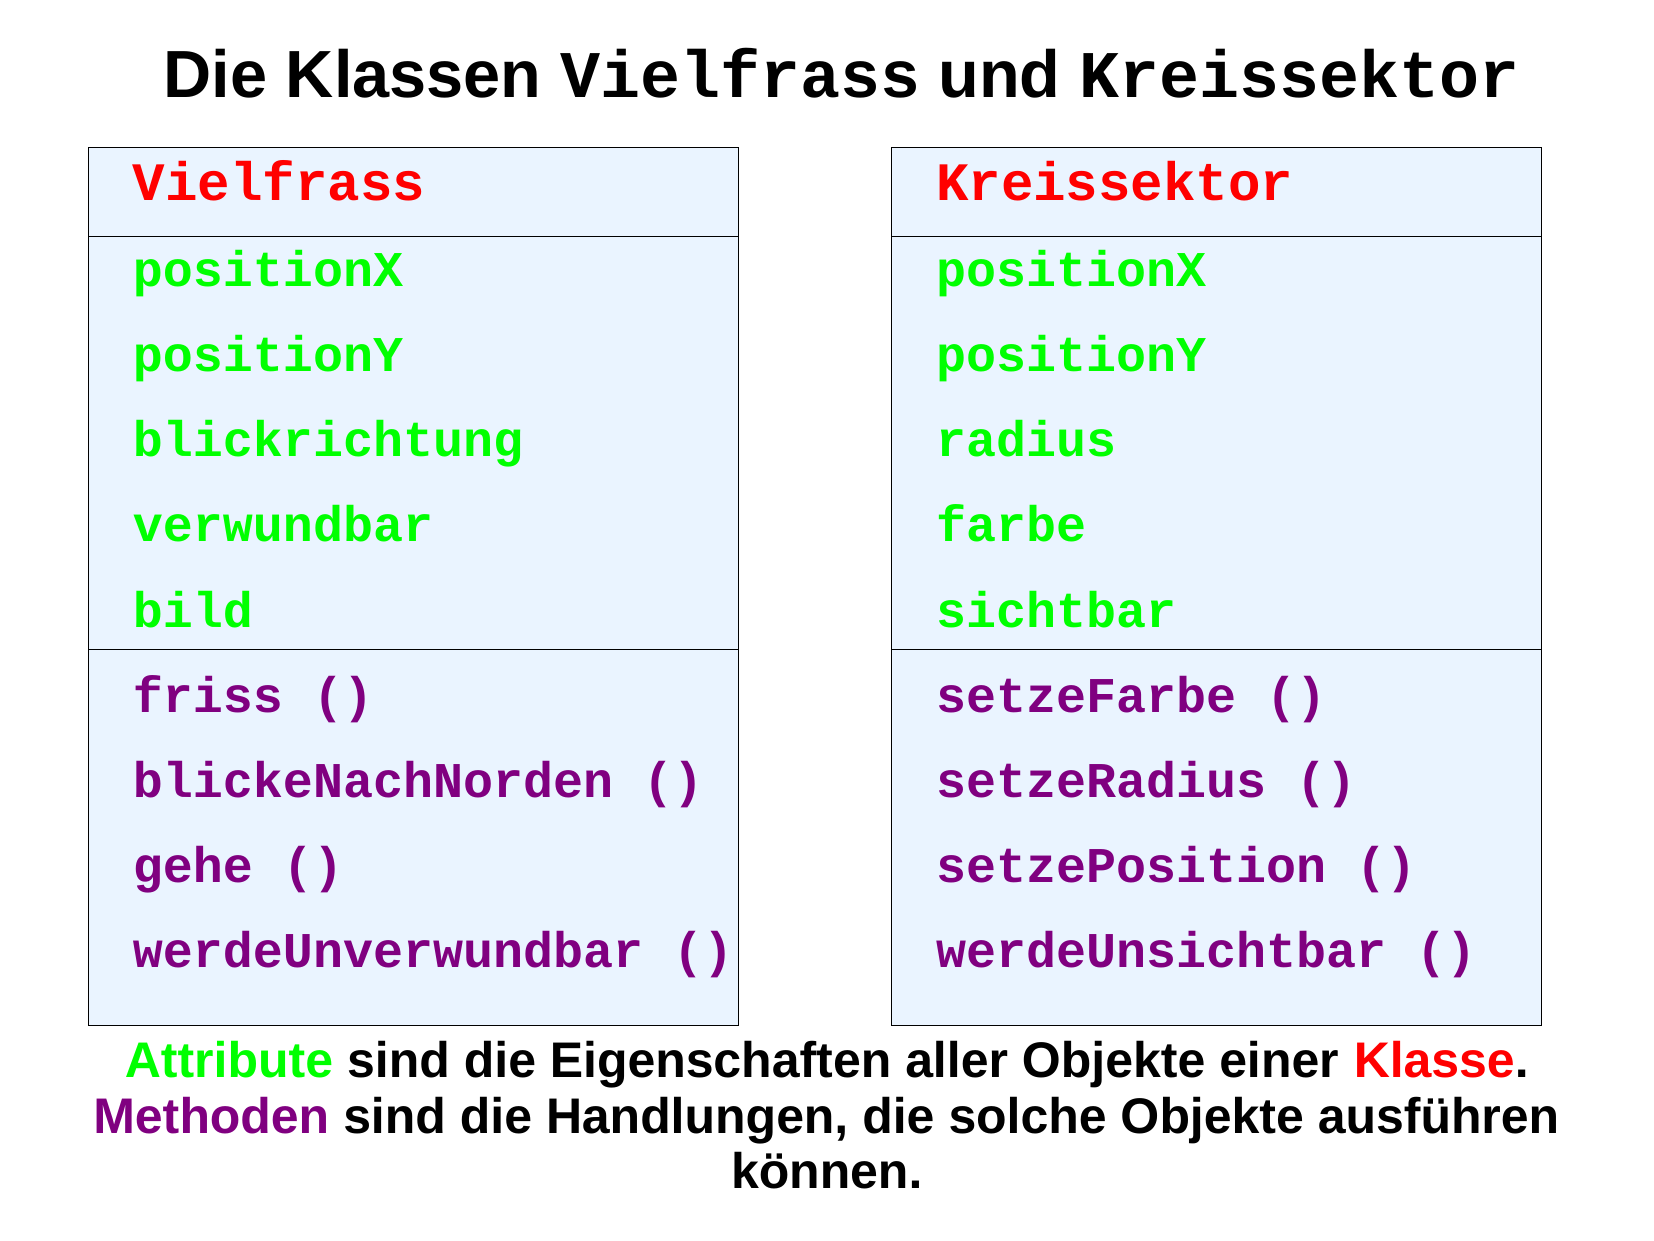

Die Klassen Vielfrass und Kreissektor
Vielfrass
positionX
positionY
blickrichtung
verwundbar
bild
friss ()
blickeNachNorden ()
gehe ()
werdeUnverwundbar ()
Kreissektor
positionX
positionY
radius
farbe
sichtbar
setzeFarbe ()
setzeRadius ()
setzePosition ()
werdeUnsichtbar ()
Attribute sind die Eigenschaften aller Objekte einer Klasse. Methoden sind die Handlungen, die solche Objekte ausführen können.